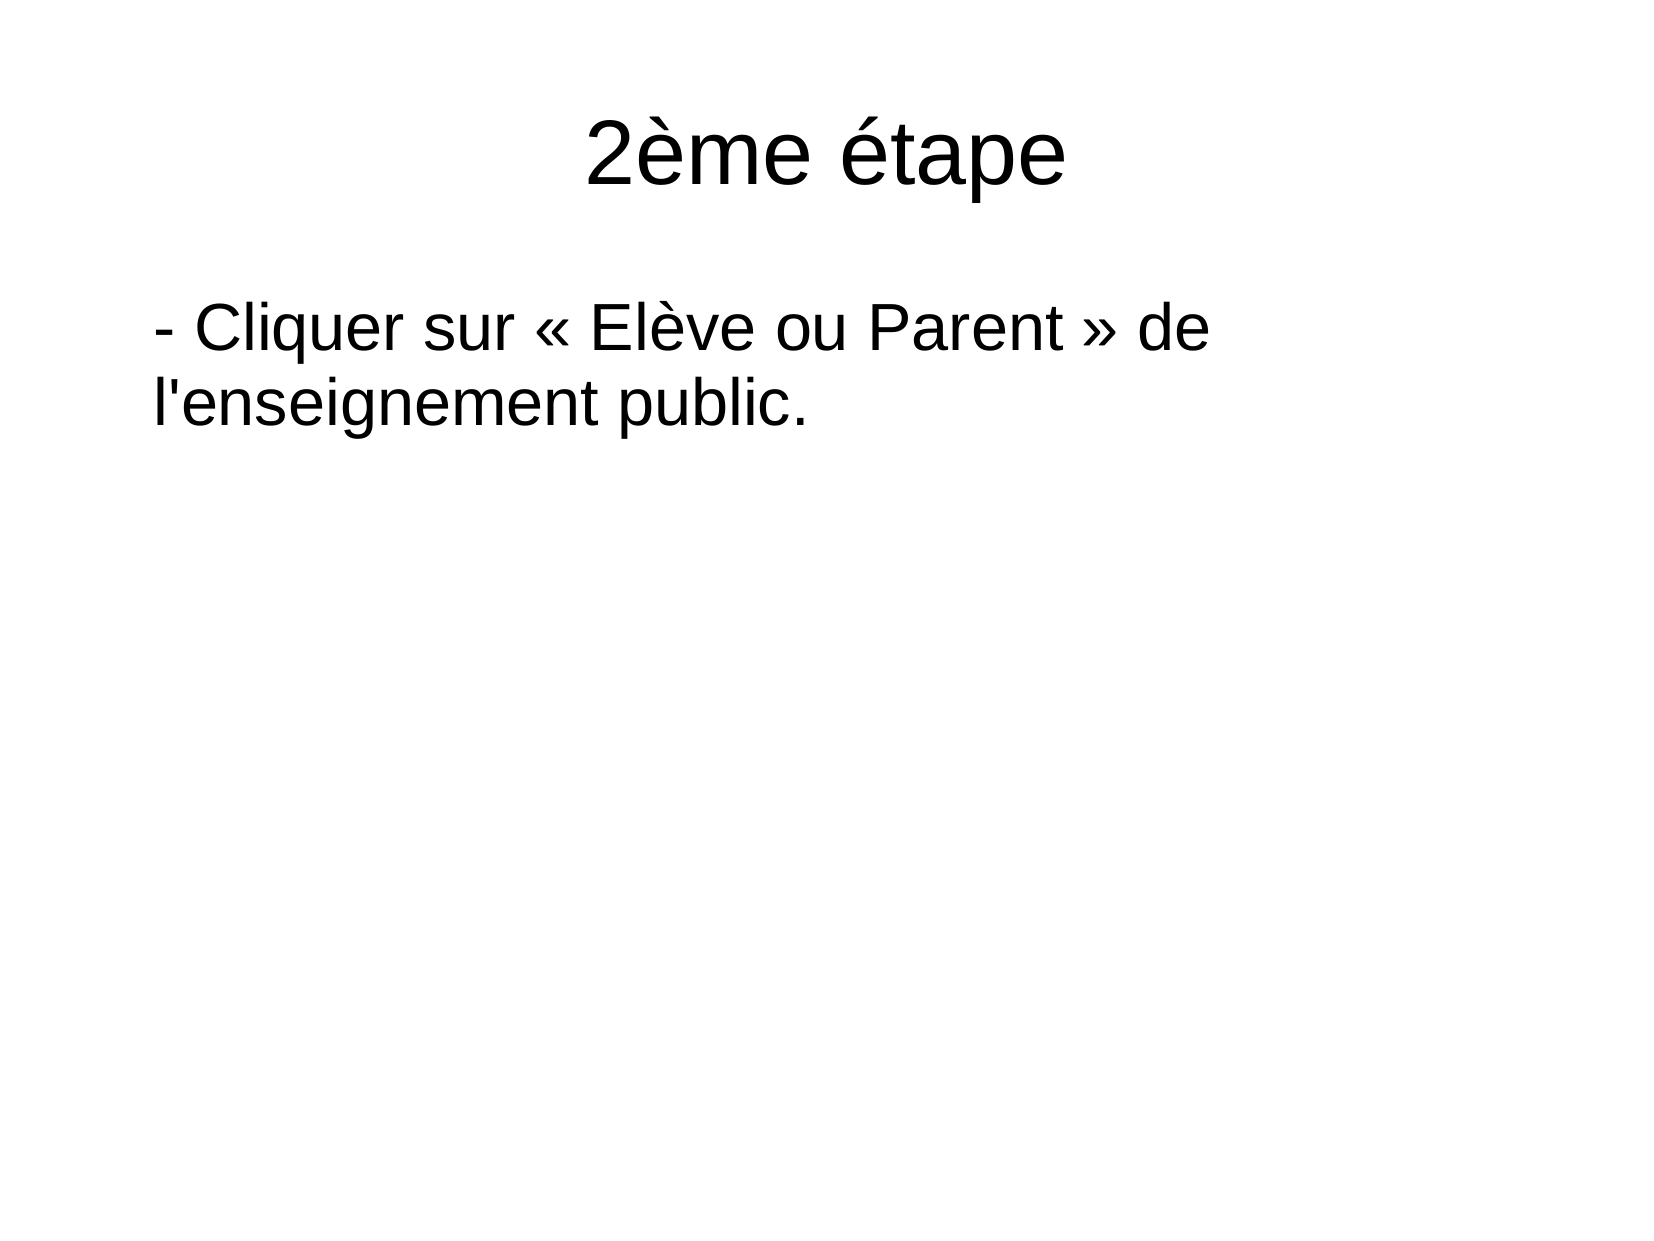

# 2ème étape
- Cliquer sur « Elève ou Parent » de l'enseignement public.